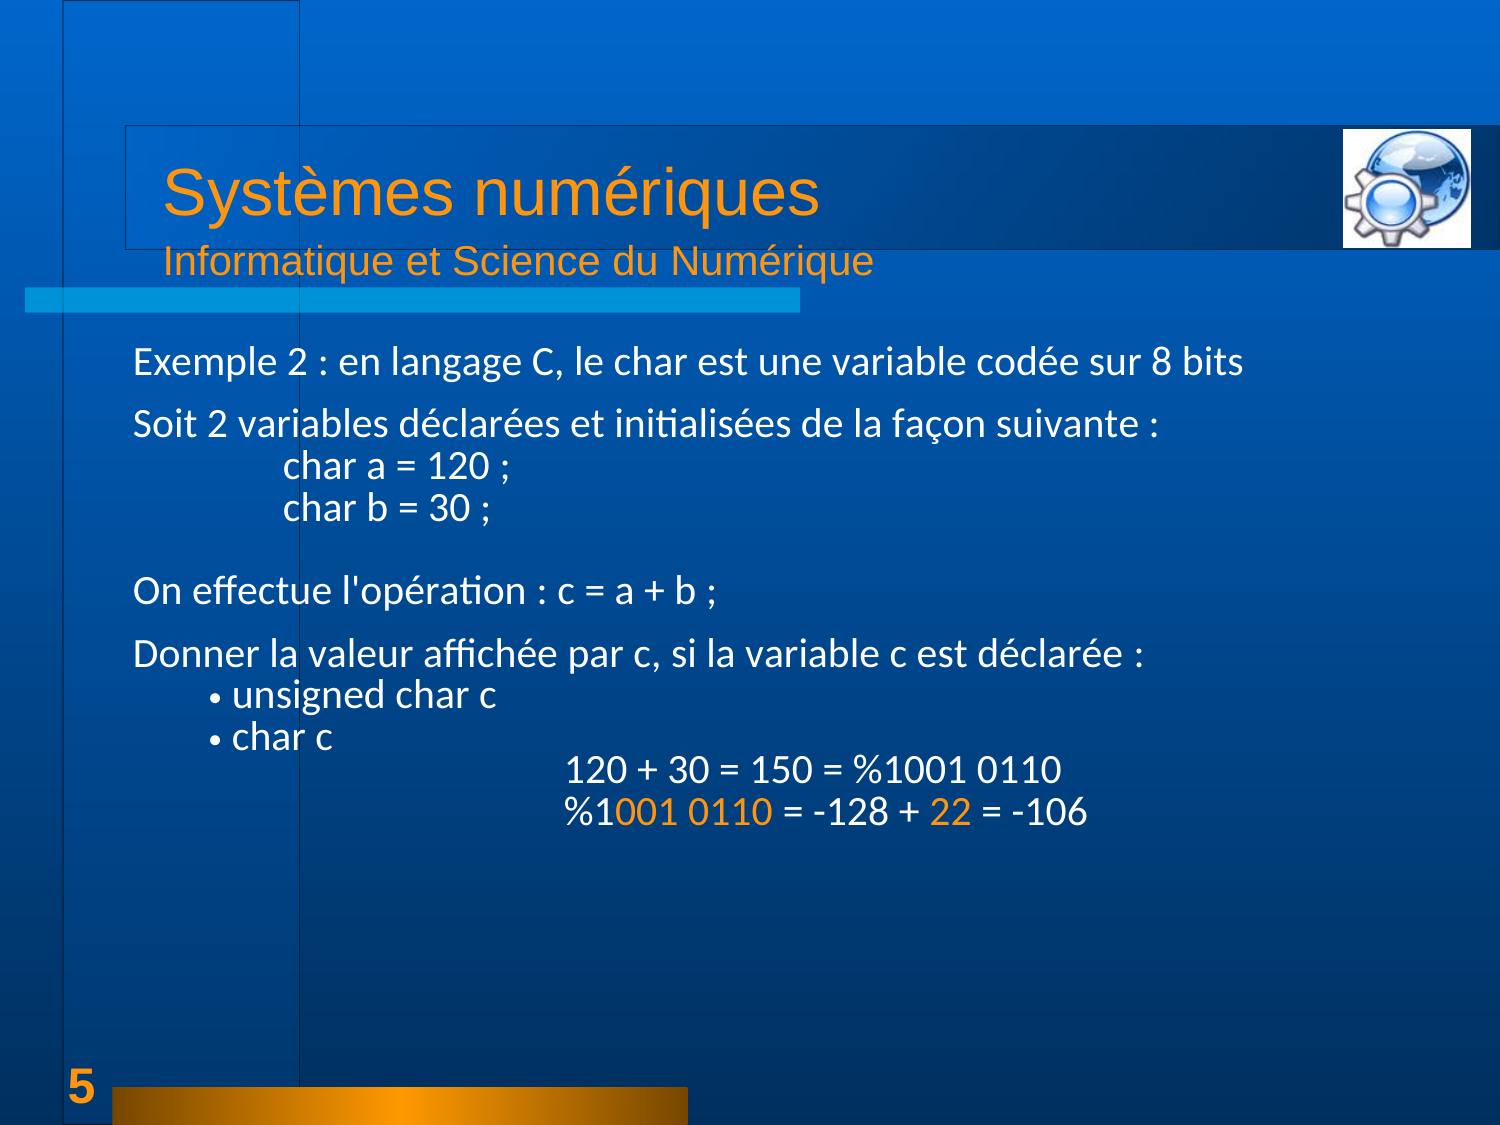

Exemple 2 : en langage C, le char est une variable codée sur 8 bits
Soit 2 variables déclarées et initialisées de la façon suivante :
	char a = 120 ;
	char b = 30 ;
On effectue l'opération : c = a + b ;
Donner la valeur affichée par c, si la variable c est déclarée :
 unsigned char c
 char c
120 + 30 = 150 = %1001 0110
%1001 0110 = -128 + 22 = -106